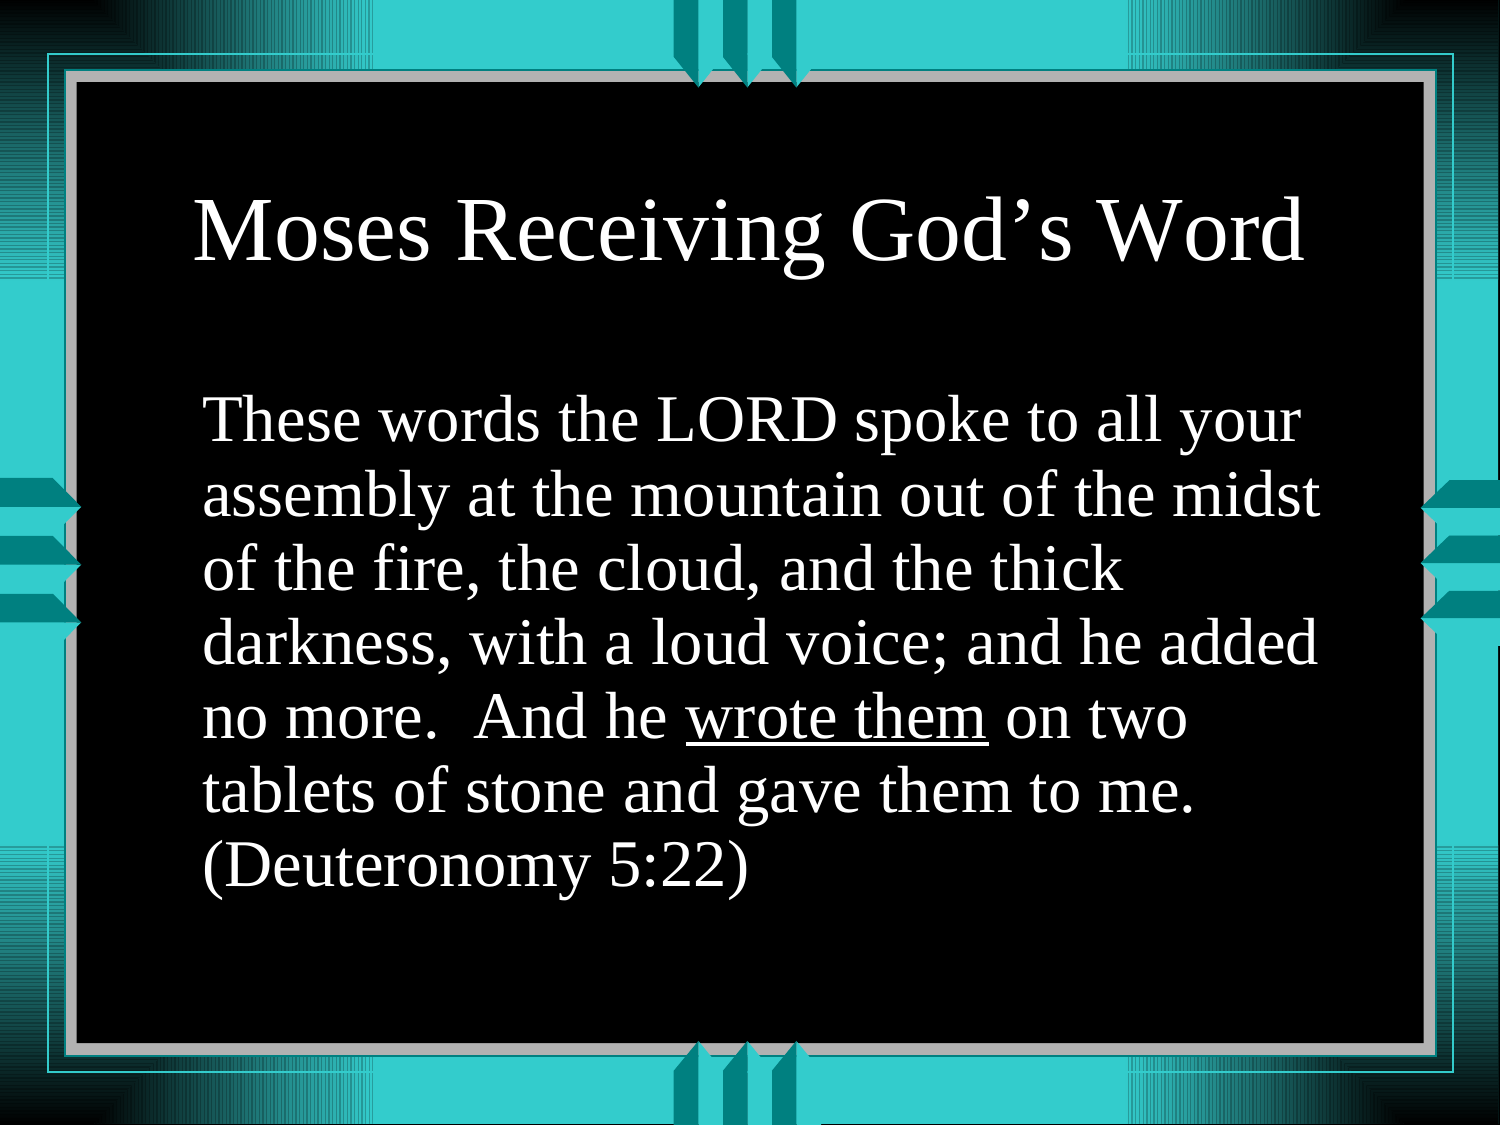

# Moses Receiving God’s Word
These words the LORD spoke to all your assembly at the mountain out of the midst of the fire, the cloud, and the thick darkness, with a loud voice; and he added no more. And he wrote them on two tablets of stone and gave them to me. (Deuteronomy 5:22)